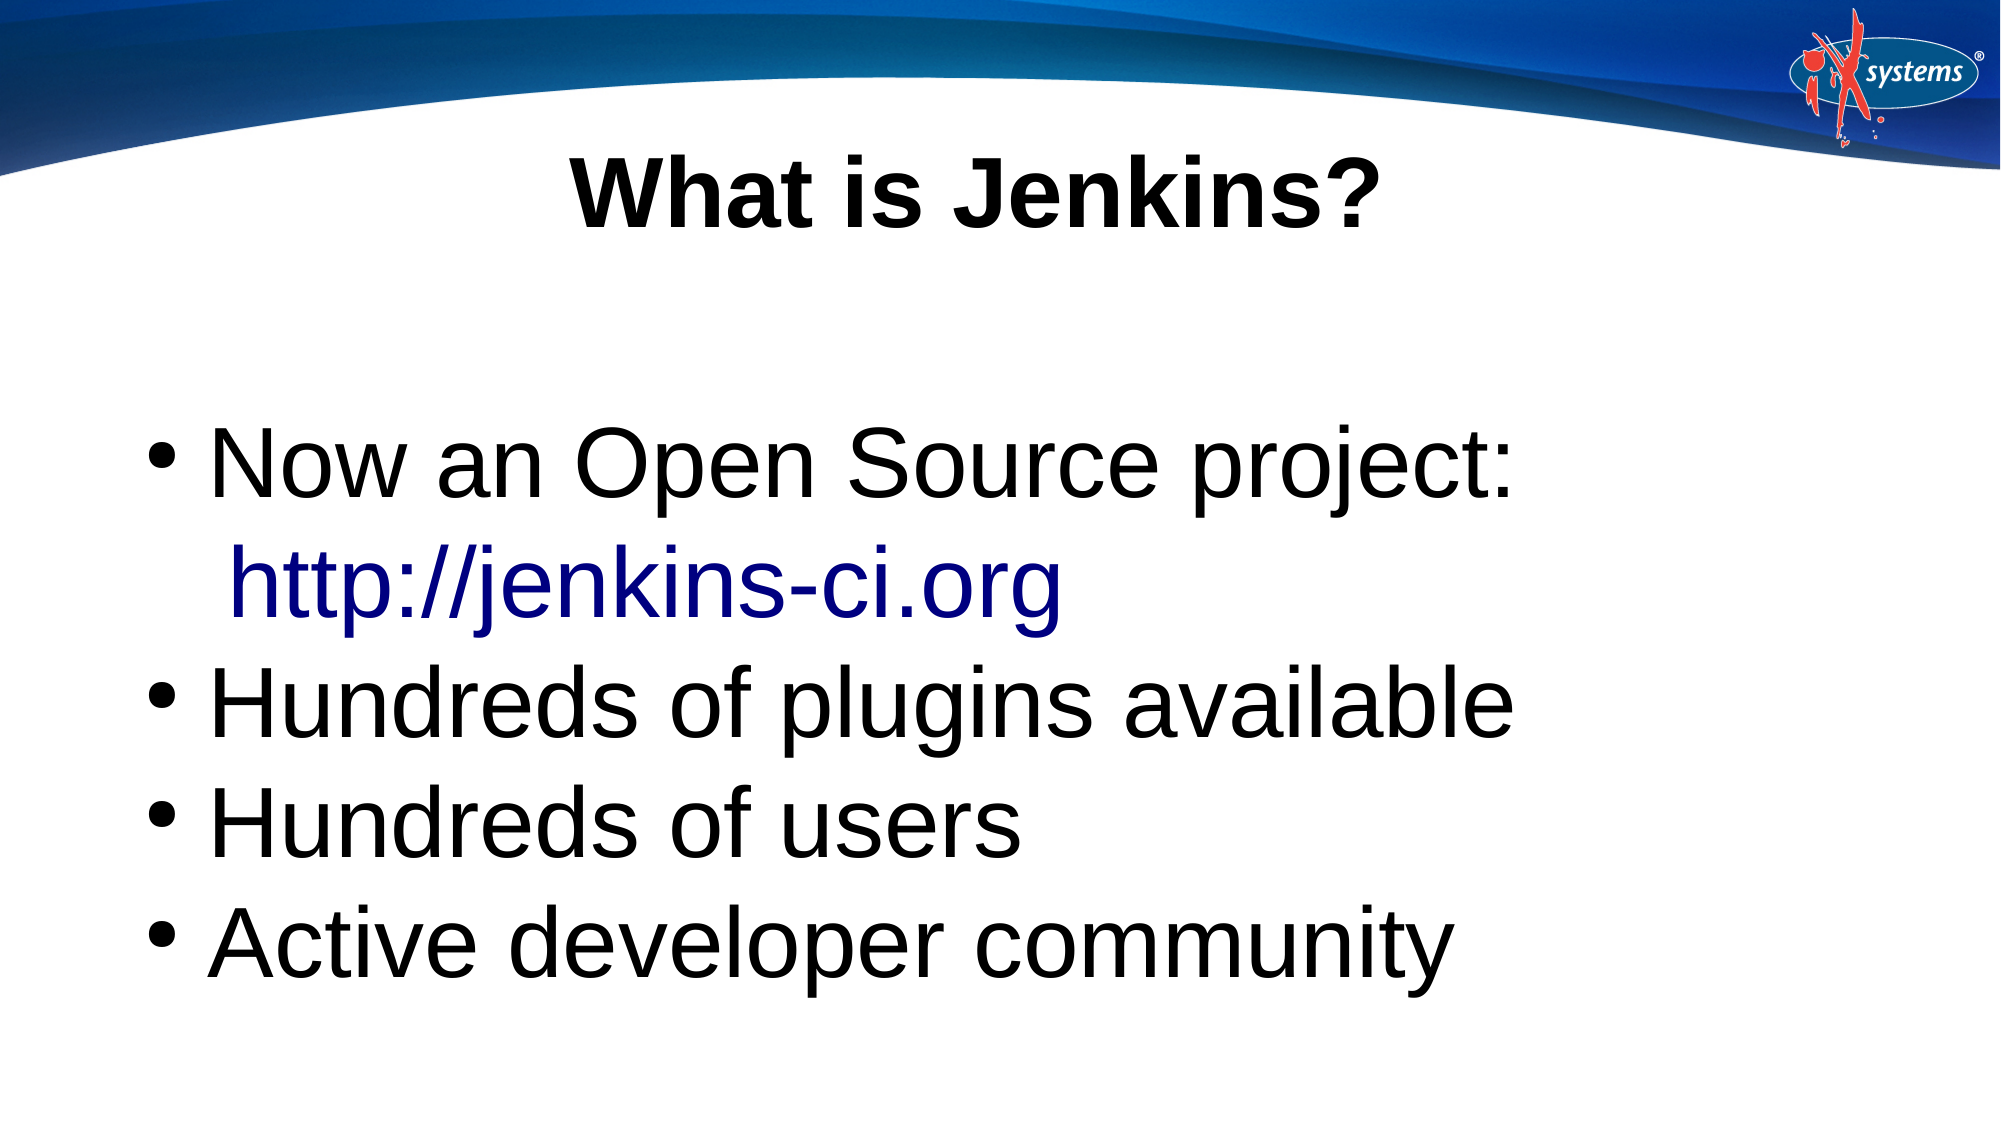

What is Jenkins?
 Now an Open Source project:
 http://jenkins-ci.org
 Hundreds of plugins available
 Hundreds of users
 Active developer community